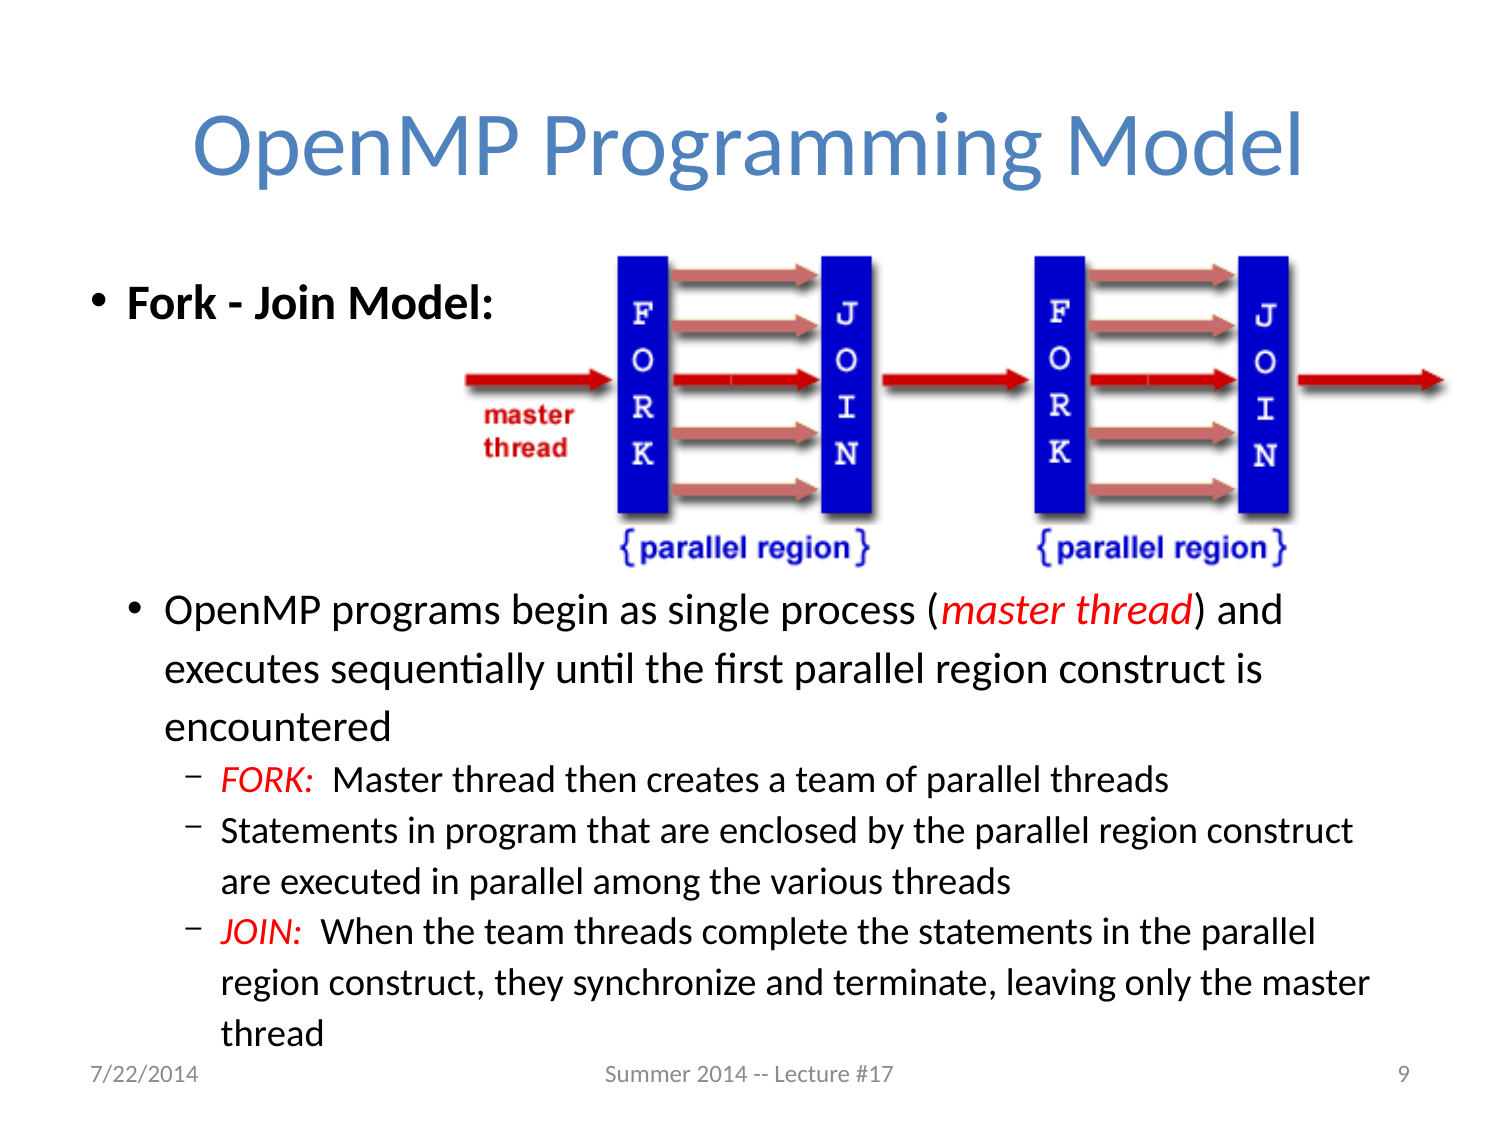

# OpenMP Programming Model
Fork - Join Model:
OpenMP programs begin as single process (master thread) and executes sequentially until the first parallel region construct is encountered
FORK: Master thread then creates a team of parallel threads
Statements in program that are enclosed by the parallel region construct are executed in parallel among the various threads
JOIN: When the team threads complete the statements in the parallel region construct, they synchronize and terminate, leaving only the master thread
7/22/2014
Summer 2014 -- Lecture #17